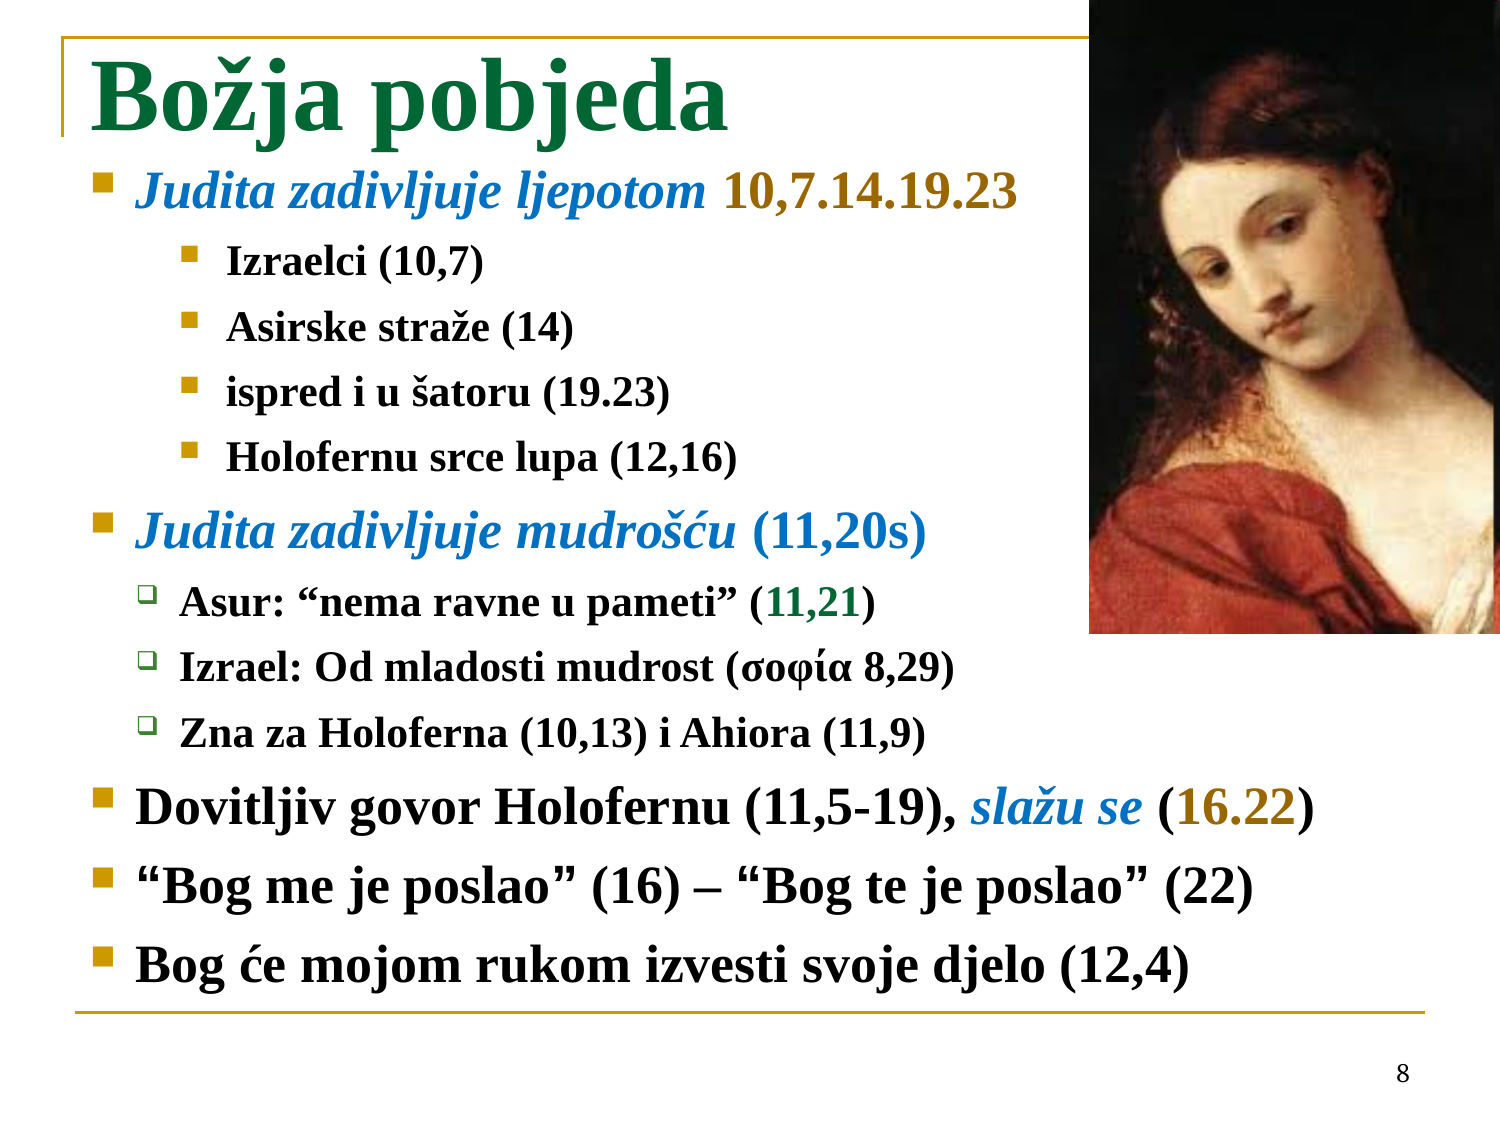

# Božja pobjeda
Judita zadivljuje ljepotom 10,7.14.19.23
Izraelci (10,7)
Asirske straže (14)
ispred i u šatoru (19.23)
Holofernu srce lupa (12,16)
Judita zadivljuje mudrošću (11,20s)
Asur: “nema ravne u pameti” (11,21)
Izrael: Od mladosti mudrost (σοφία 8,29)
Zna za Holoferna (10,13) i Ahiora (11,9)
Dovitljiv govor Holofernu (11,5-19), slažu se (16.22)
“Bog me je poslao” (16) – “Bog te je poslao” (22)
Bog će mojom rukom izvesti svoje djelo (12,4)